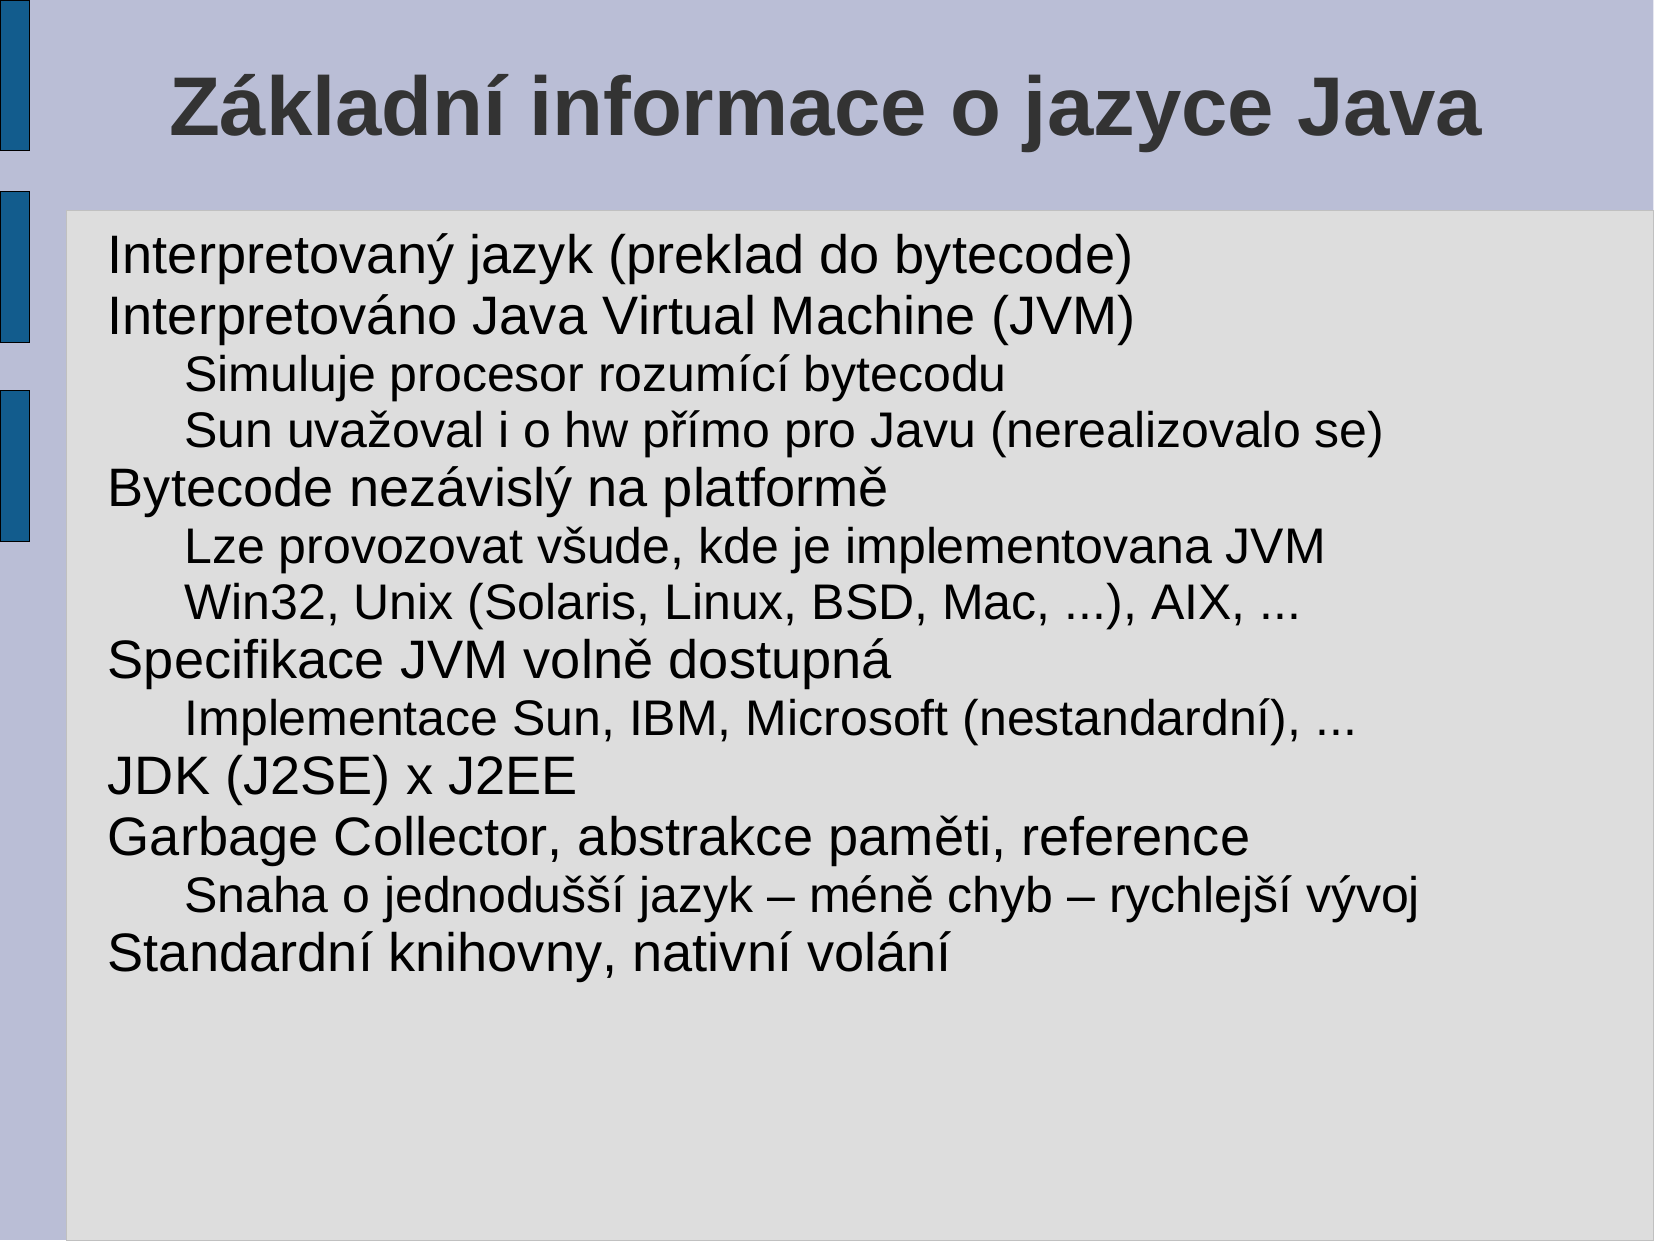

# Základní informace o jazyce Java
Interpretovaný jazyk (preklad do bytecode)
Interpretováno Java Virtual Machine (JVM)
Simuluje procesor rozumící bytecodu
Sun uvažoval i o hw přímo pro Javu (nerealizovalo se)
Bytecode nezávislý na platformě
Lze provozovat všude, kde je implementovana JVM
Win32, Unix (Solaris, Linux, BSD, Mac, ...), AIX, ...
Specifikace JVM volně dostupná
Implementace Sun, IBM, Microsoft (nestandardní), ...
JDK (J2SE) x J2EE
Garbage Collector, abstrakce paměti, reference
Snaha o jednodušší jazyk – méně chyb – rychlejší vývoj
Standardní knihovny, nativní volání